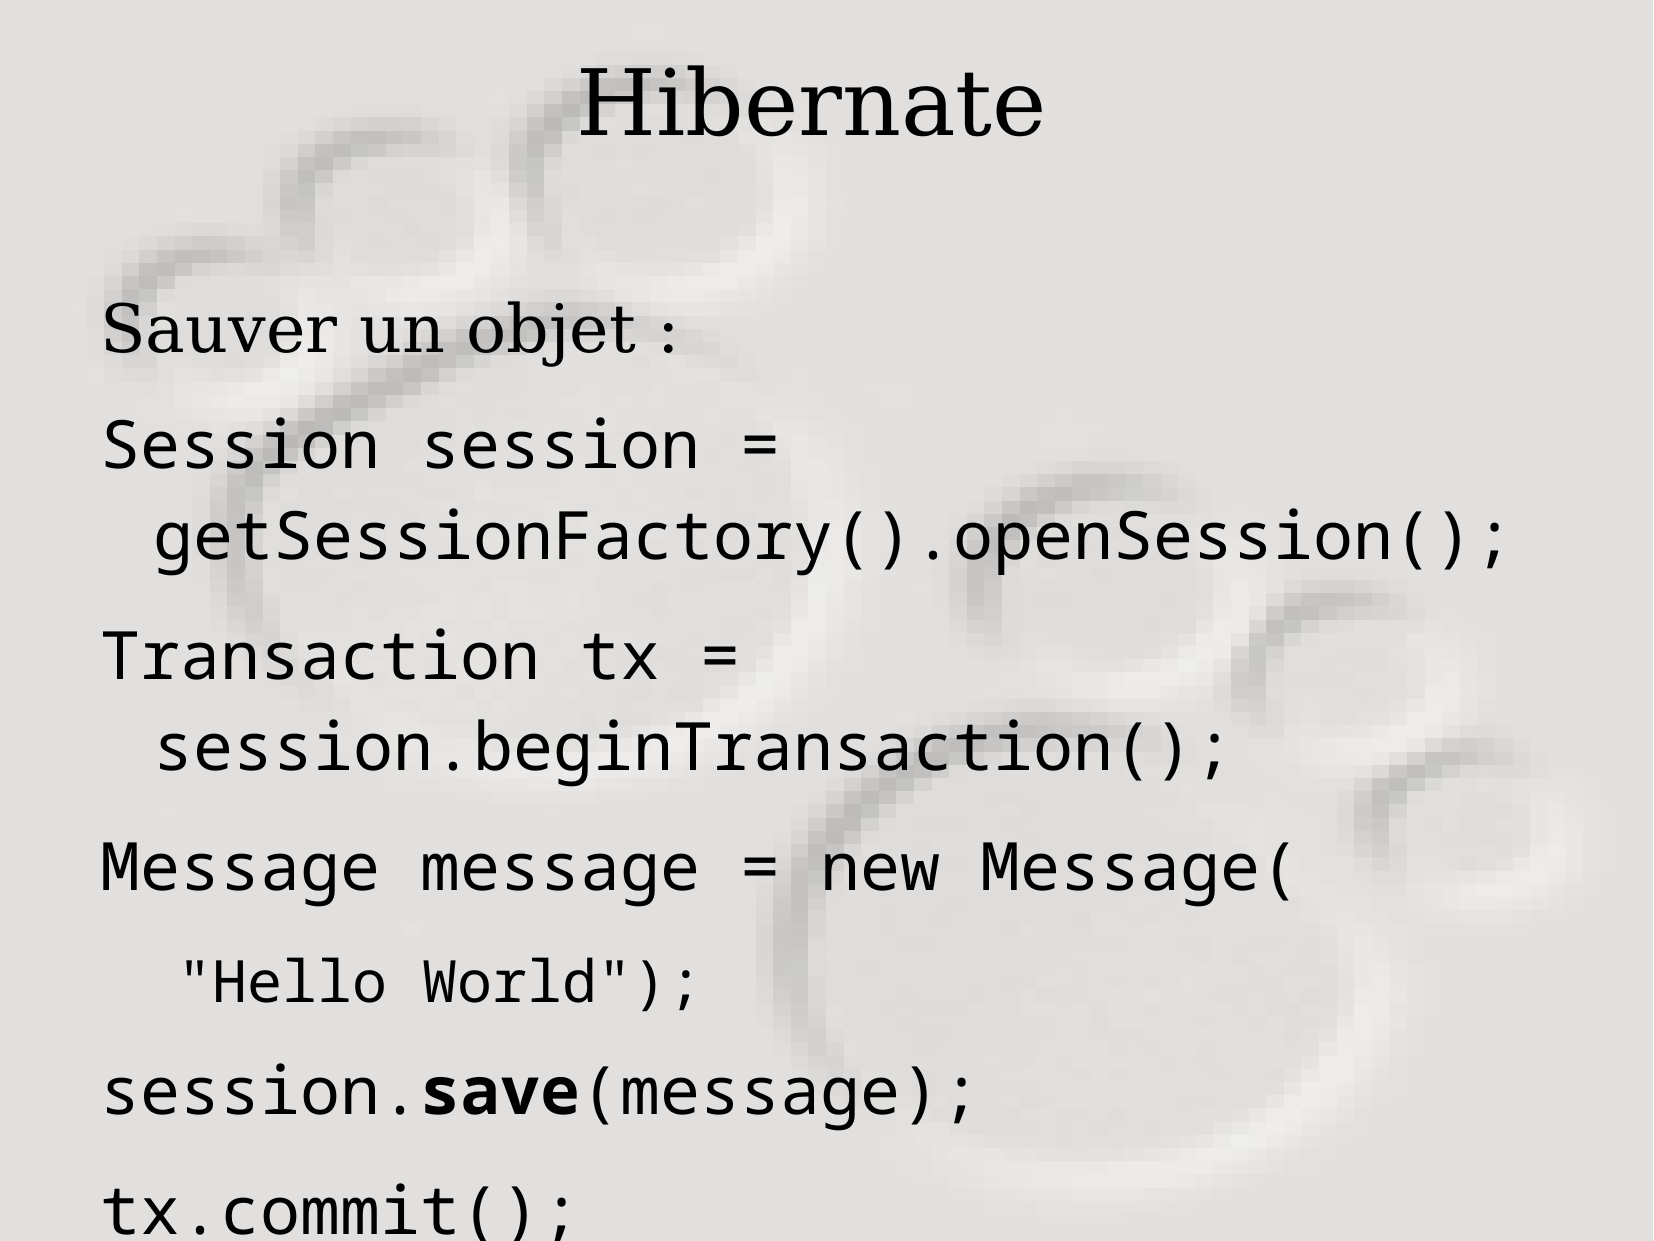

# Hibernate
Sauver un objet :
Session session = getSessionFactory().openSession();
Transaction tx = session.beginTransaction();
Message message = new Message(
"Hello World");
session.save(message);
tx.commit();
session.close();